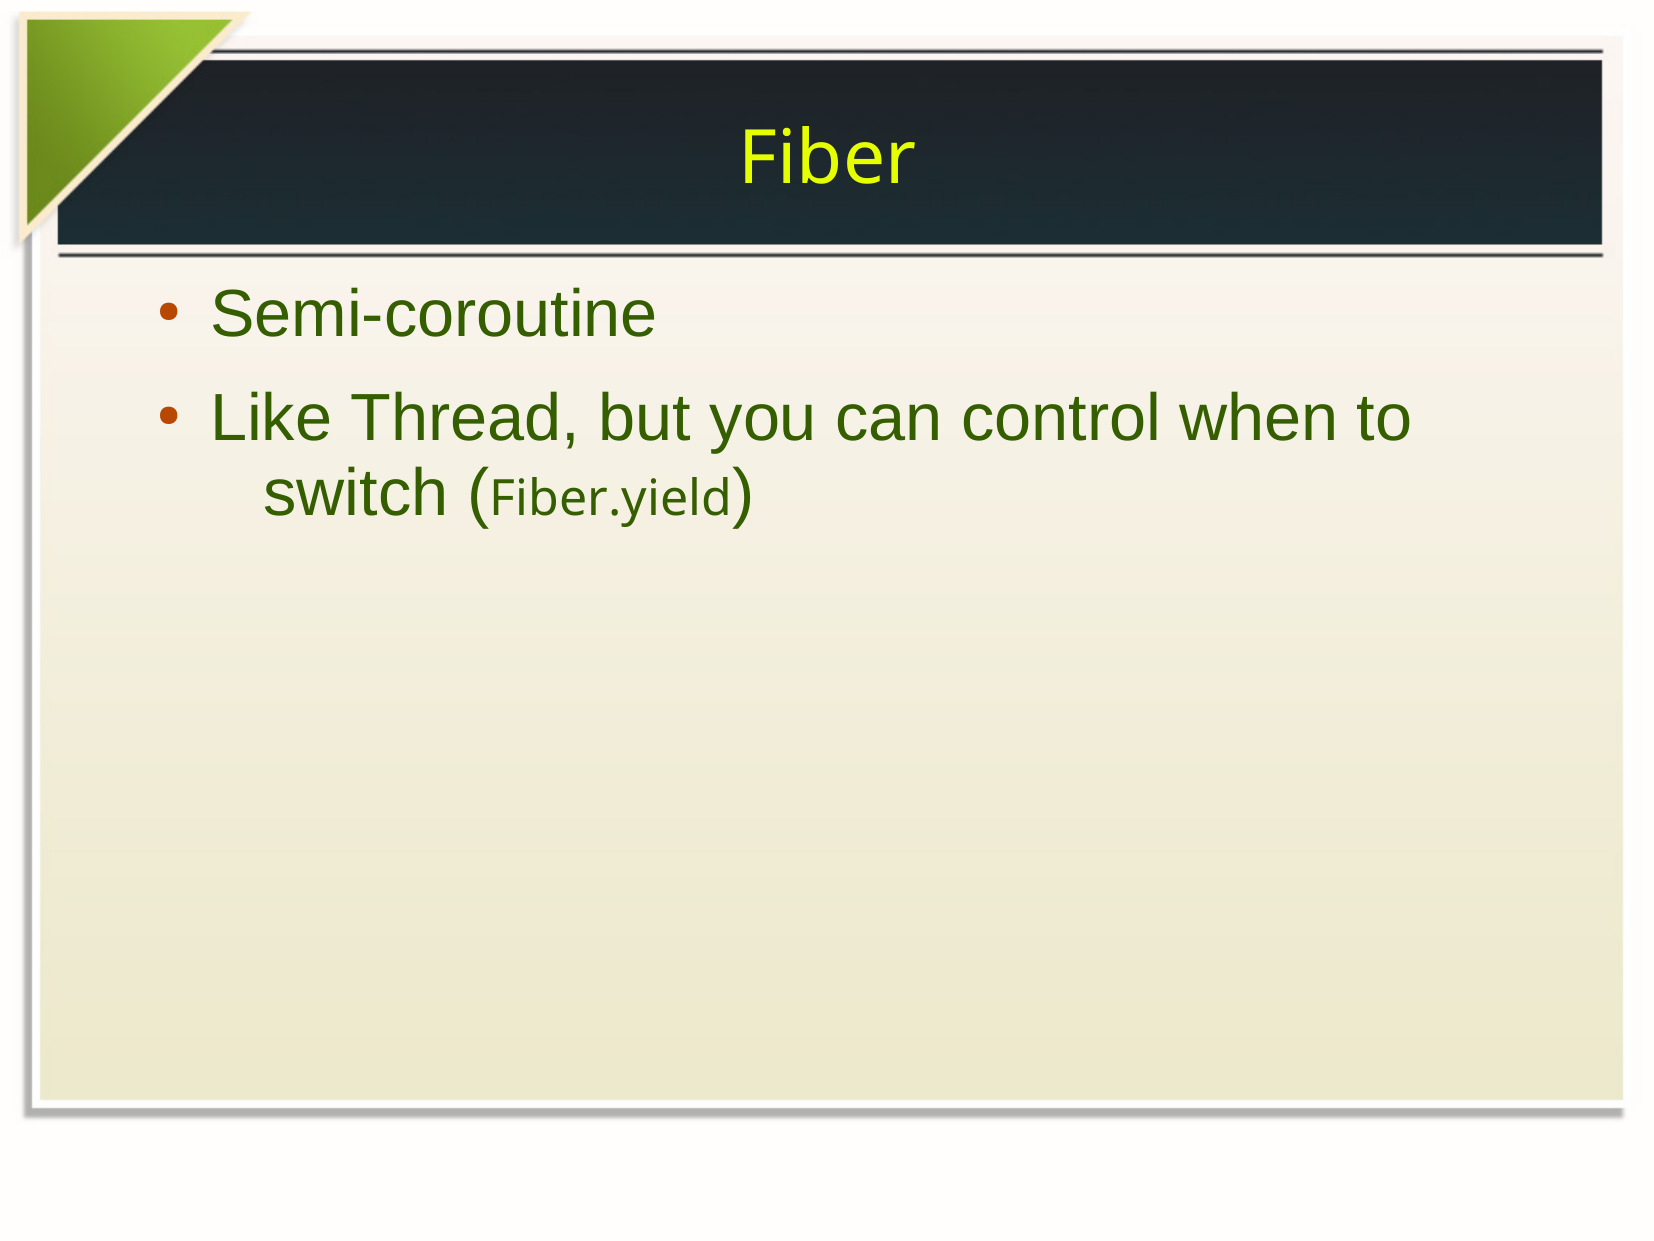

# Fiber
Semi-coroutine
Like Thread, but you can control when to switch (Fiber.yield)